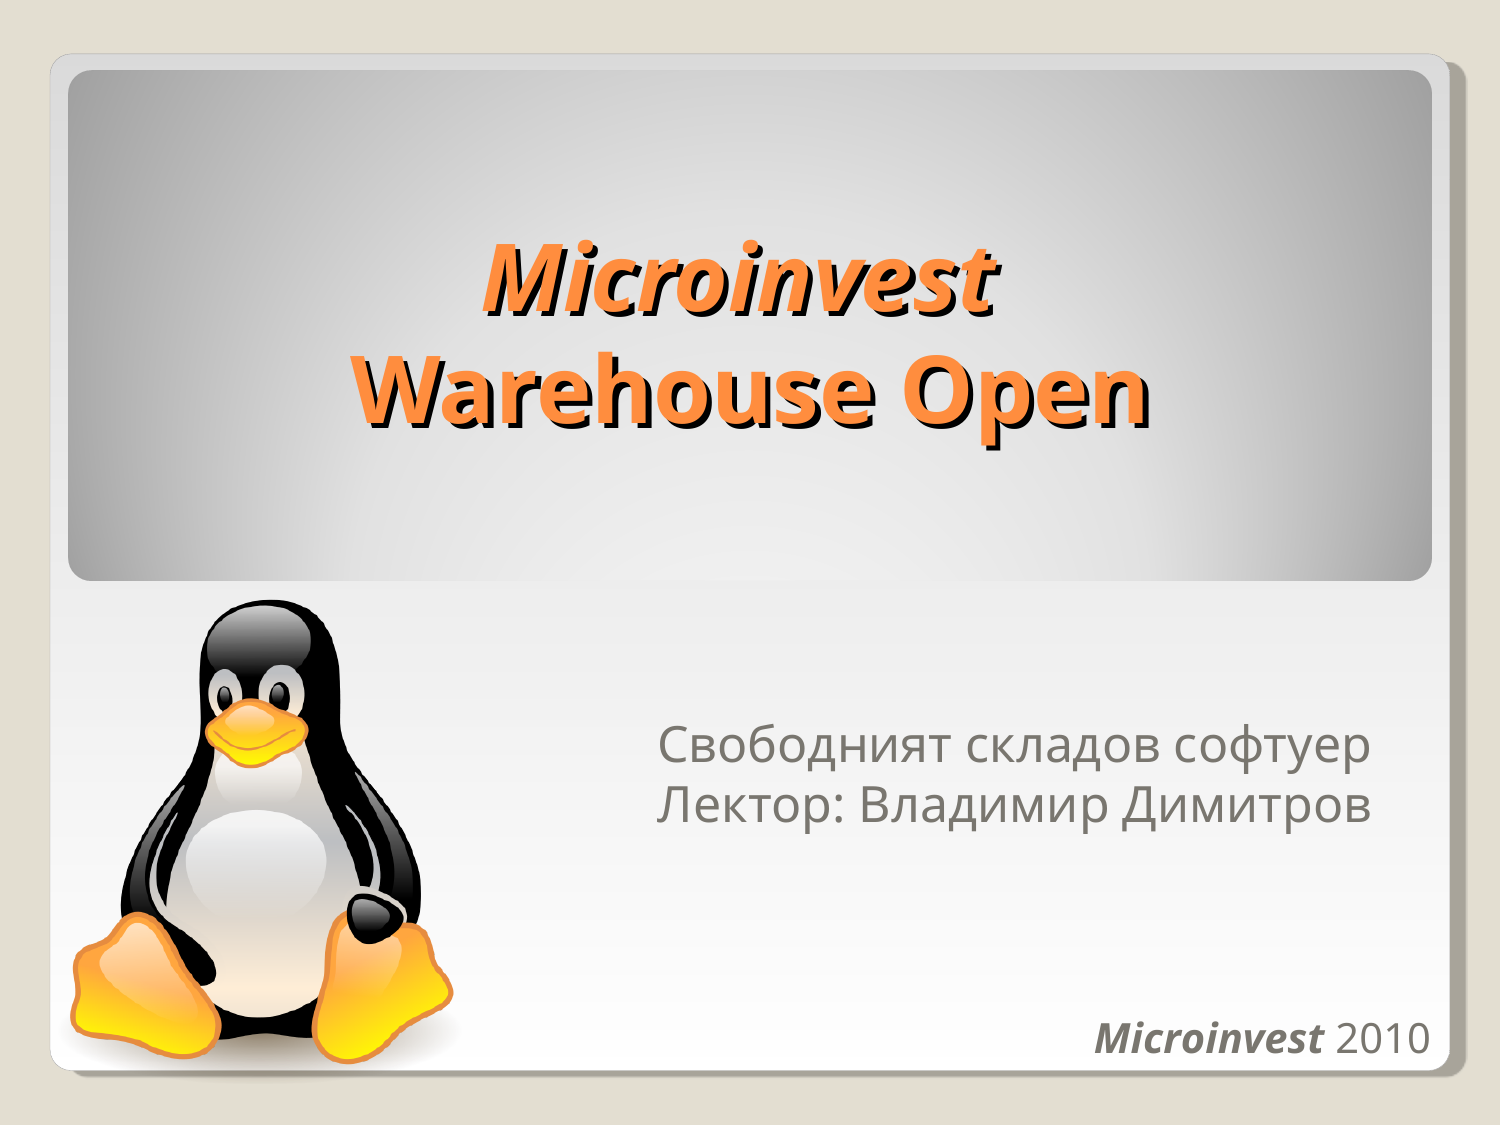

# Microinvest Warehouse Open
Свободният складов софтуер
Лектор: Владимир Димитров
Microinvest 2010